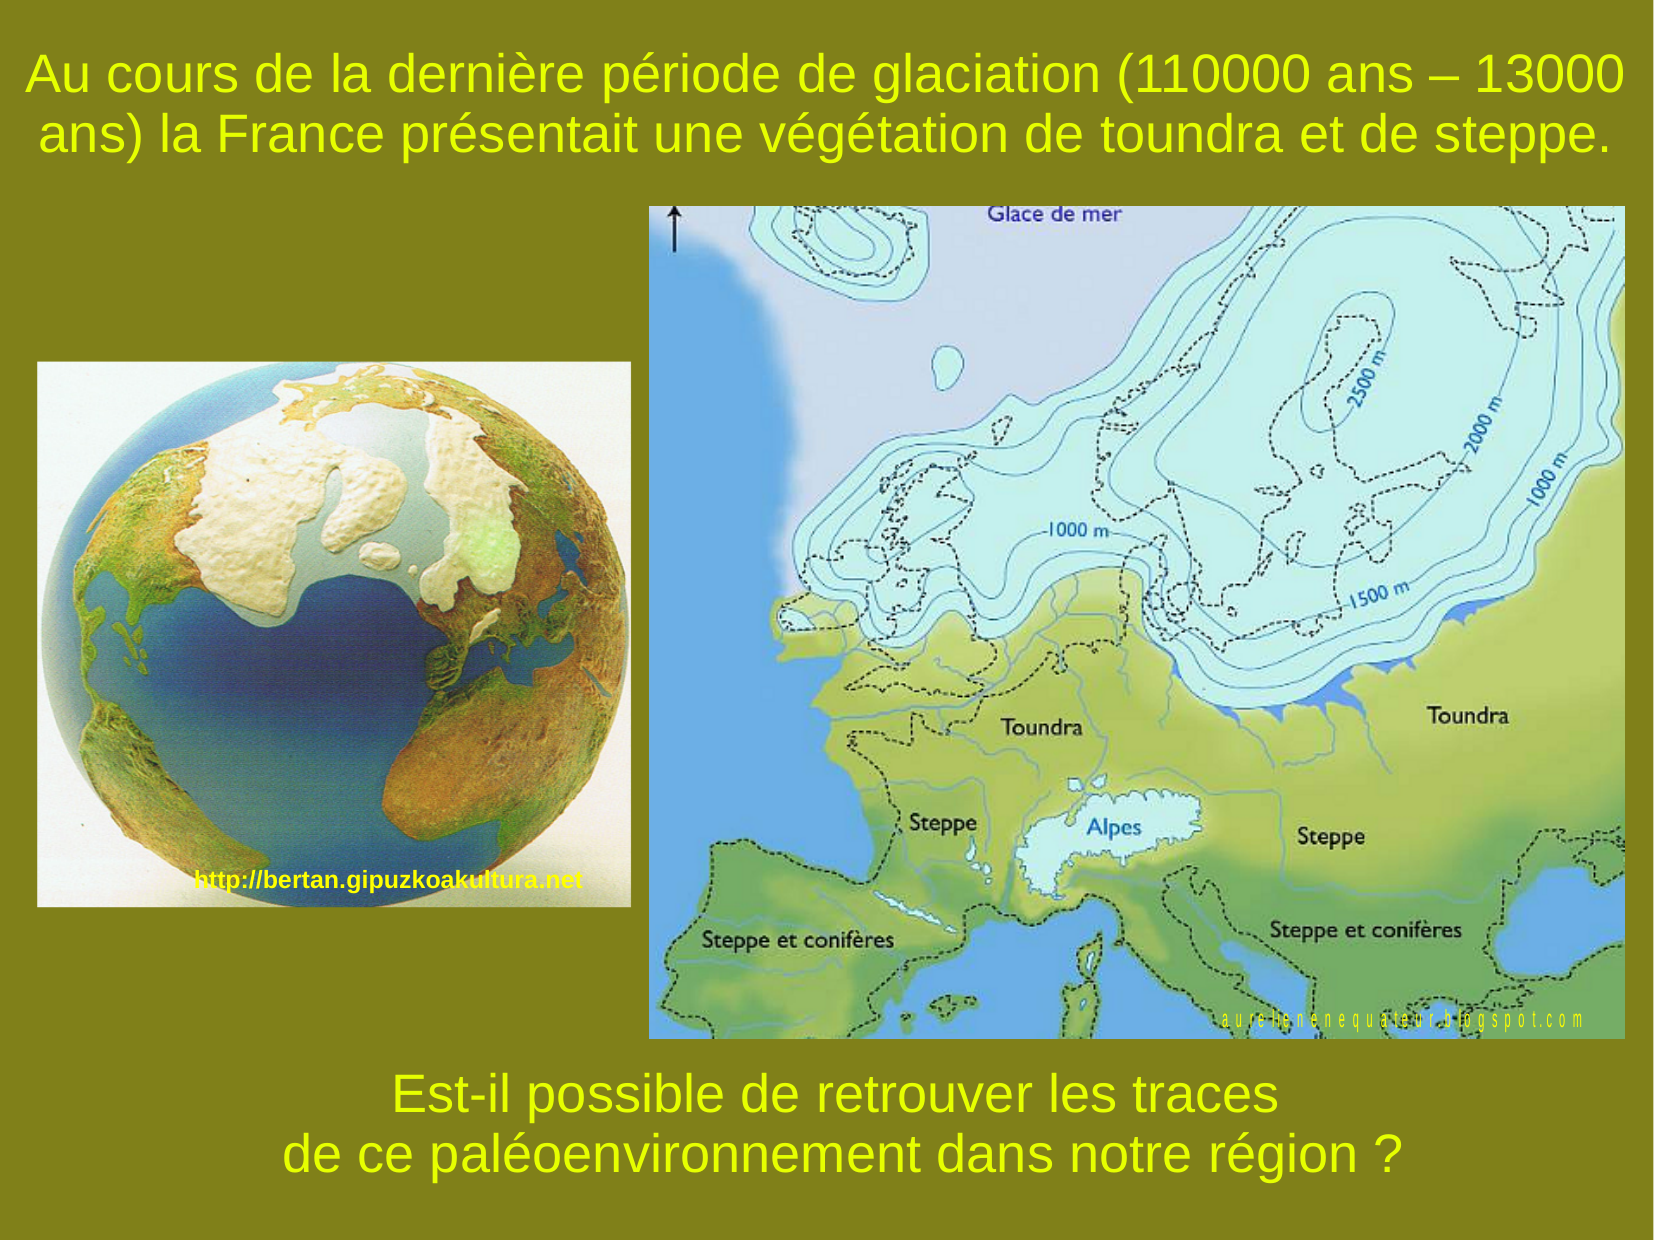

# Au cours de la dernière période de glaciation (110000 ans – 13000 ans) la France présentait une végétation de toundra et de steppe.
http://bertan.gipuzkoakultura.net
Est-il possible de retrouver les traces
 de ce paléoenvironnement dans notre région ?